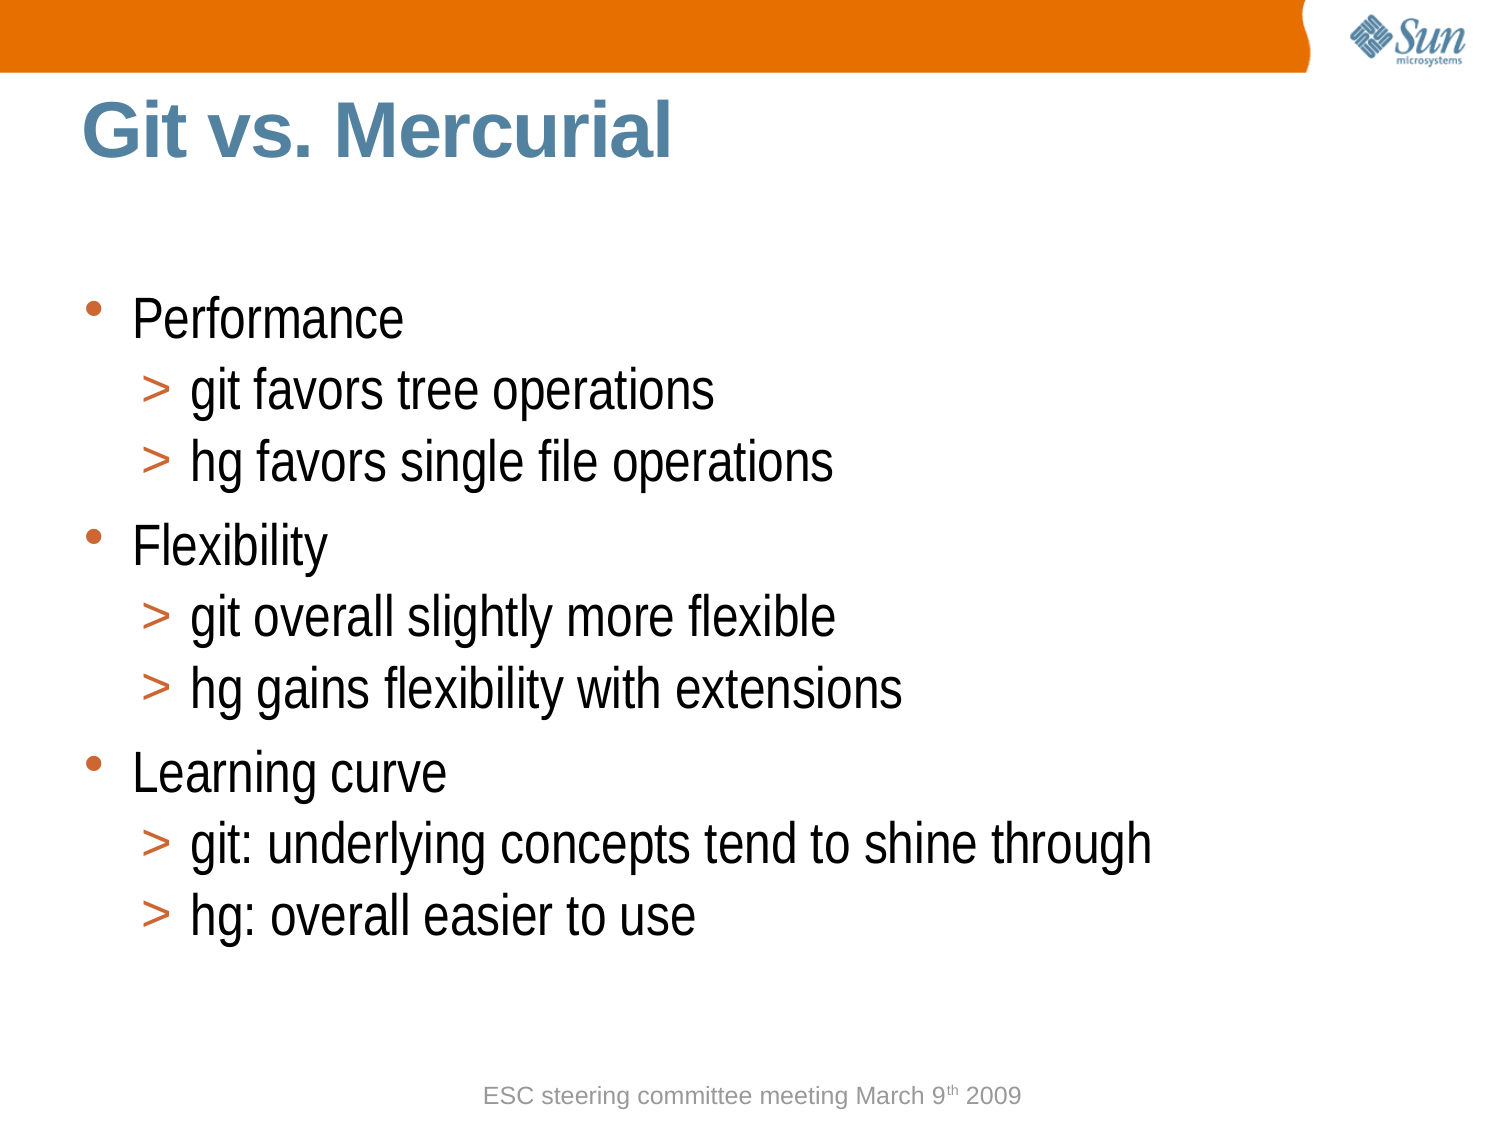

# Git vs. Mercurial
Performance
git favors tree operations
hg favors single file operations
Flexibility
git overall slightly more flexible
hg gains flexibility with extensions
Learning curve
git: underlying concepts tend to shine through
hg: overall easier to use